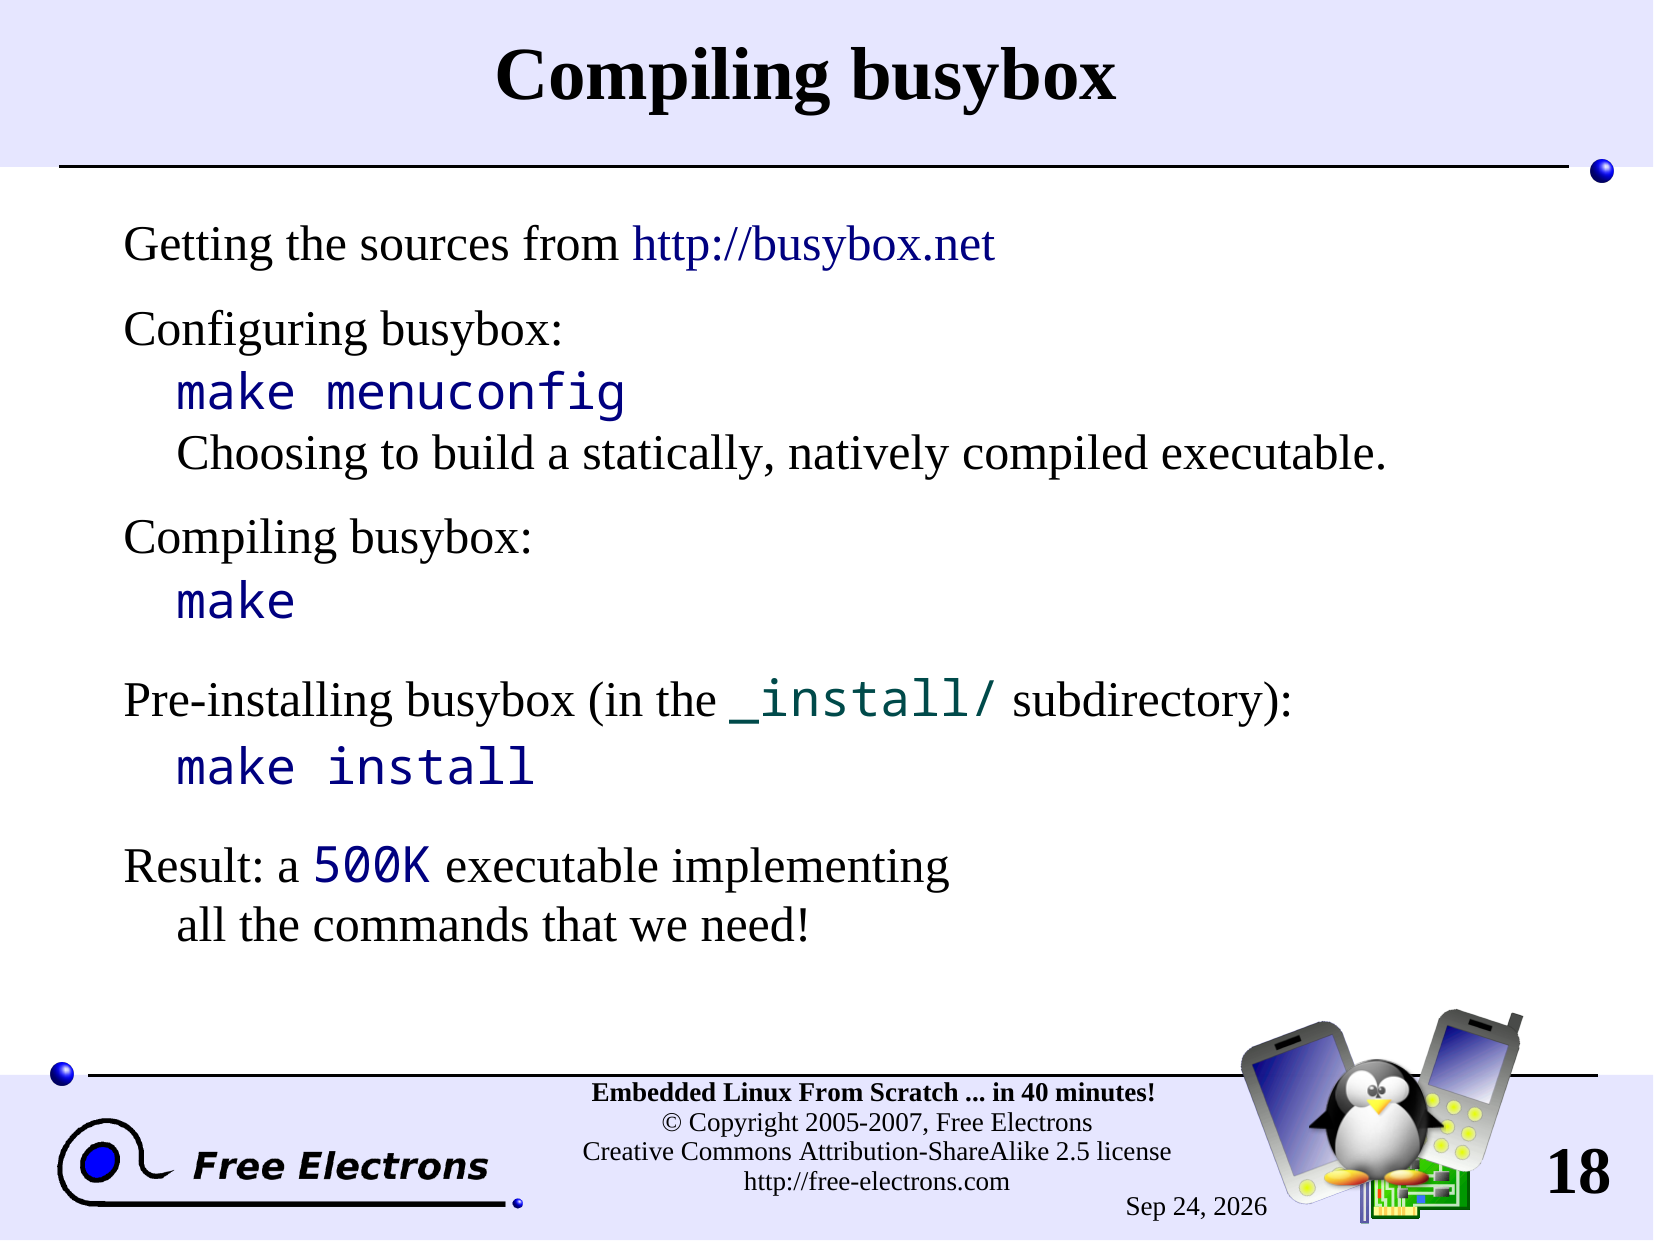

# Compiling busybox
Getting the sources from http://busybox.net
Configuring busybox:
make menuconfig
Choosing to build a statically, natively compiled executable.
Compiling busybox:
make
Pre-installing busybox (in the _install/ subdirectory):
make install
Result: a 500K executable implementing
all the commands that we need!